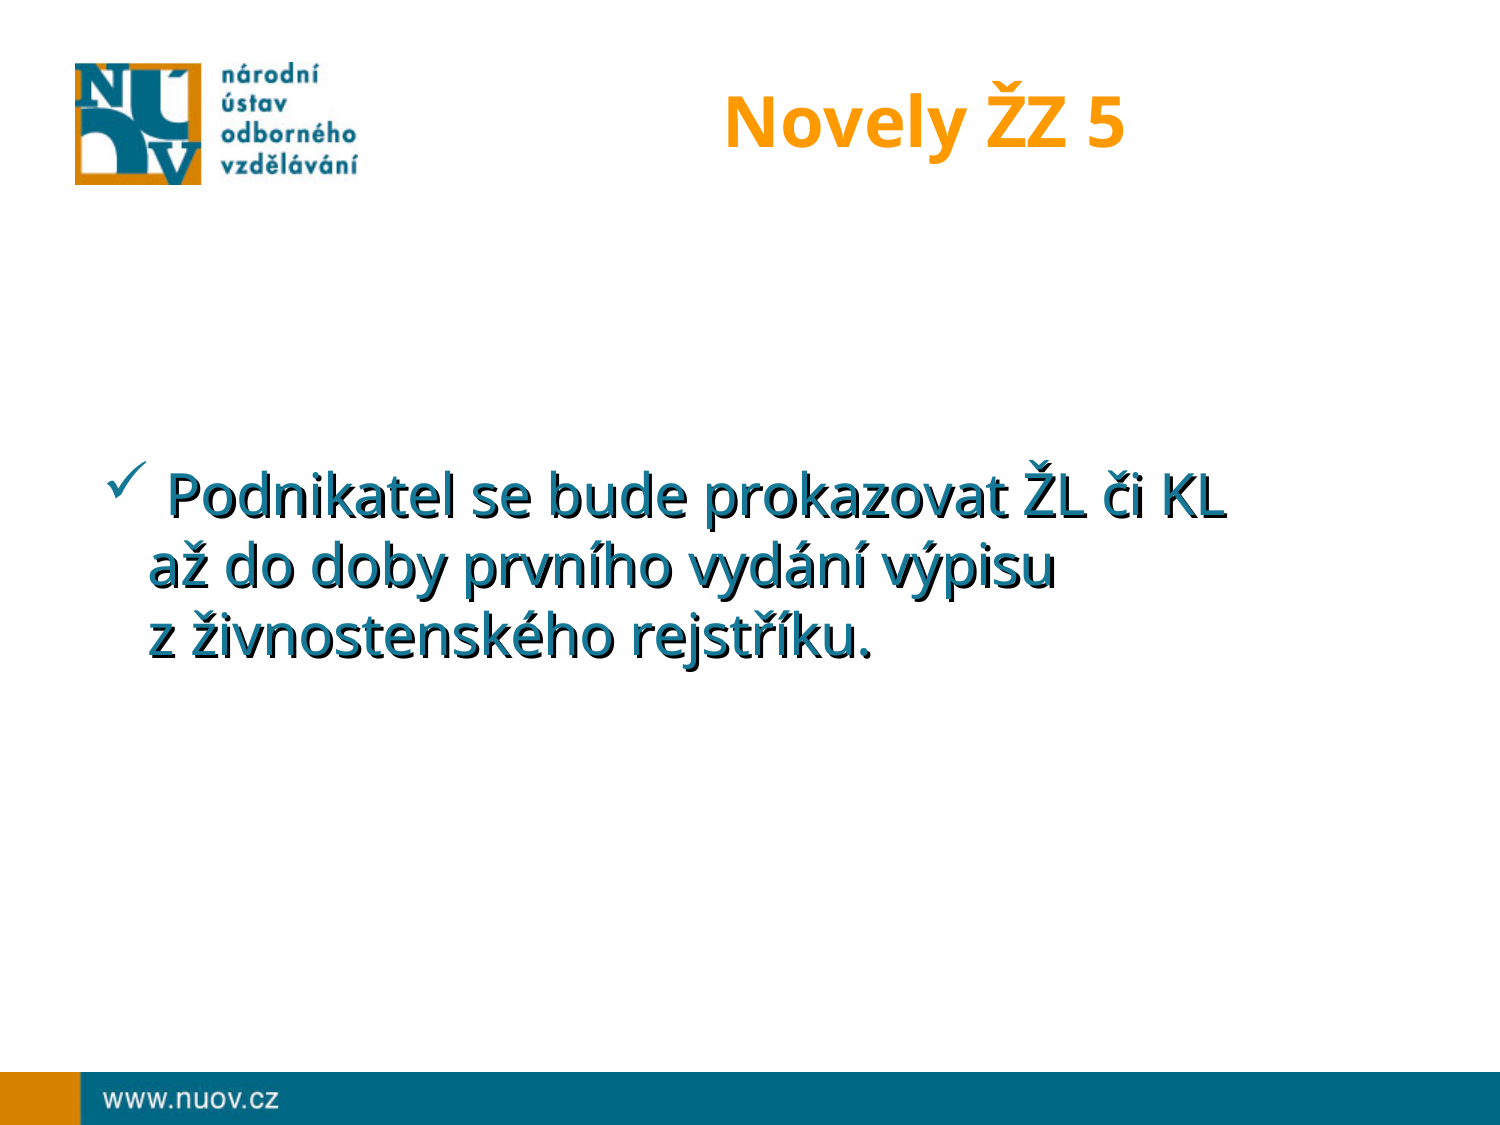

# Novely ŽZ 5
 Podnikatel se bude prokazovat ŽL či KL
 až do doby prvního vydání výpisu
 z živnostenského rejstříku.